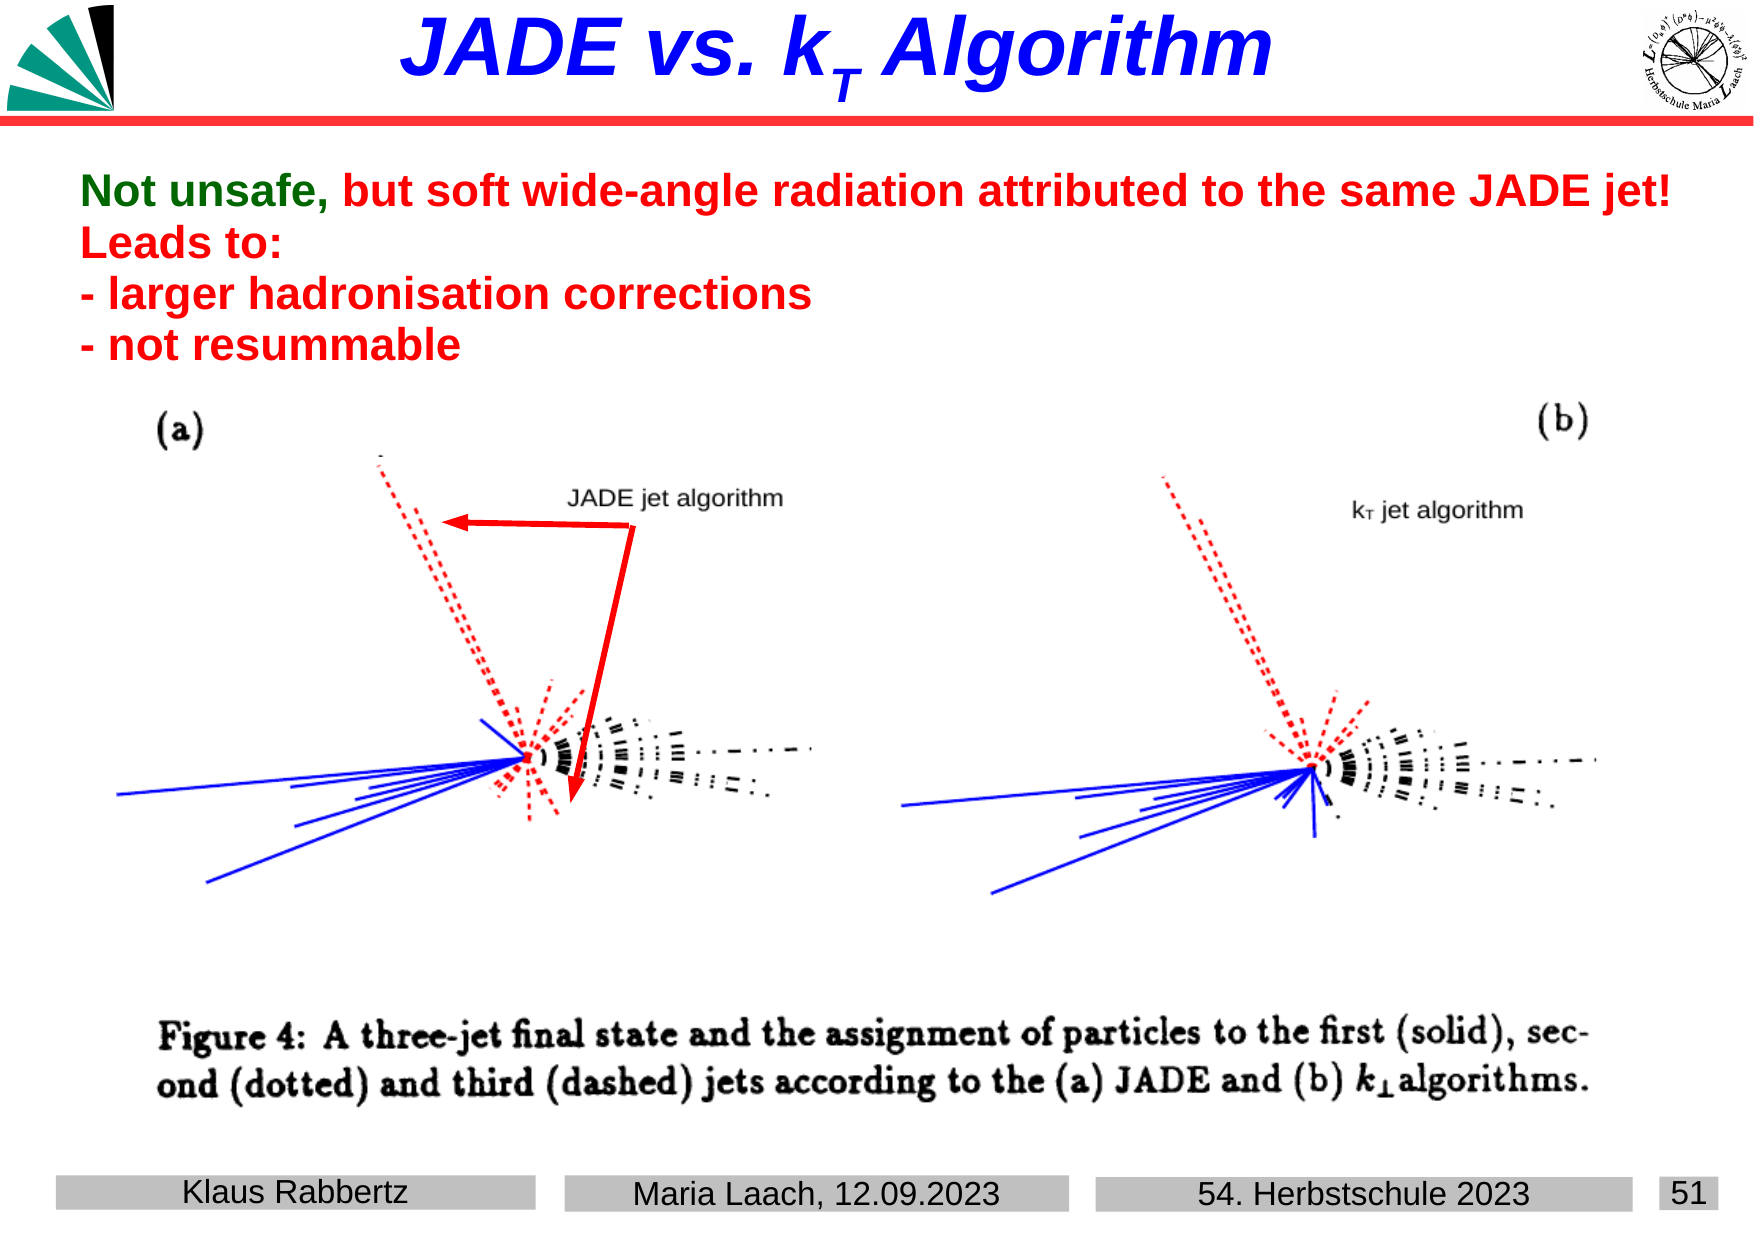

# JADE vs. kT Algorithm
Not unsafe, but soft wide-angle radiation attributed to the same JADE jet!
Leads to:
- larger hadronisation corrections
- not resummable
kt
JADE